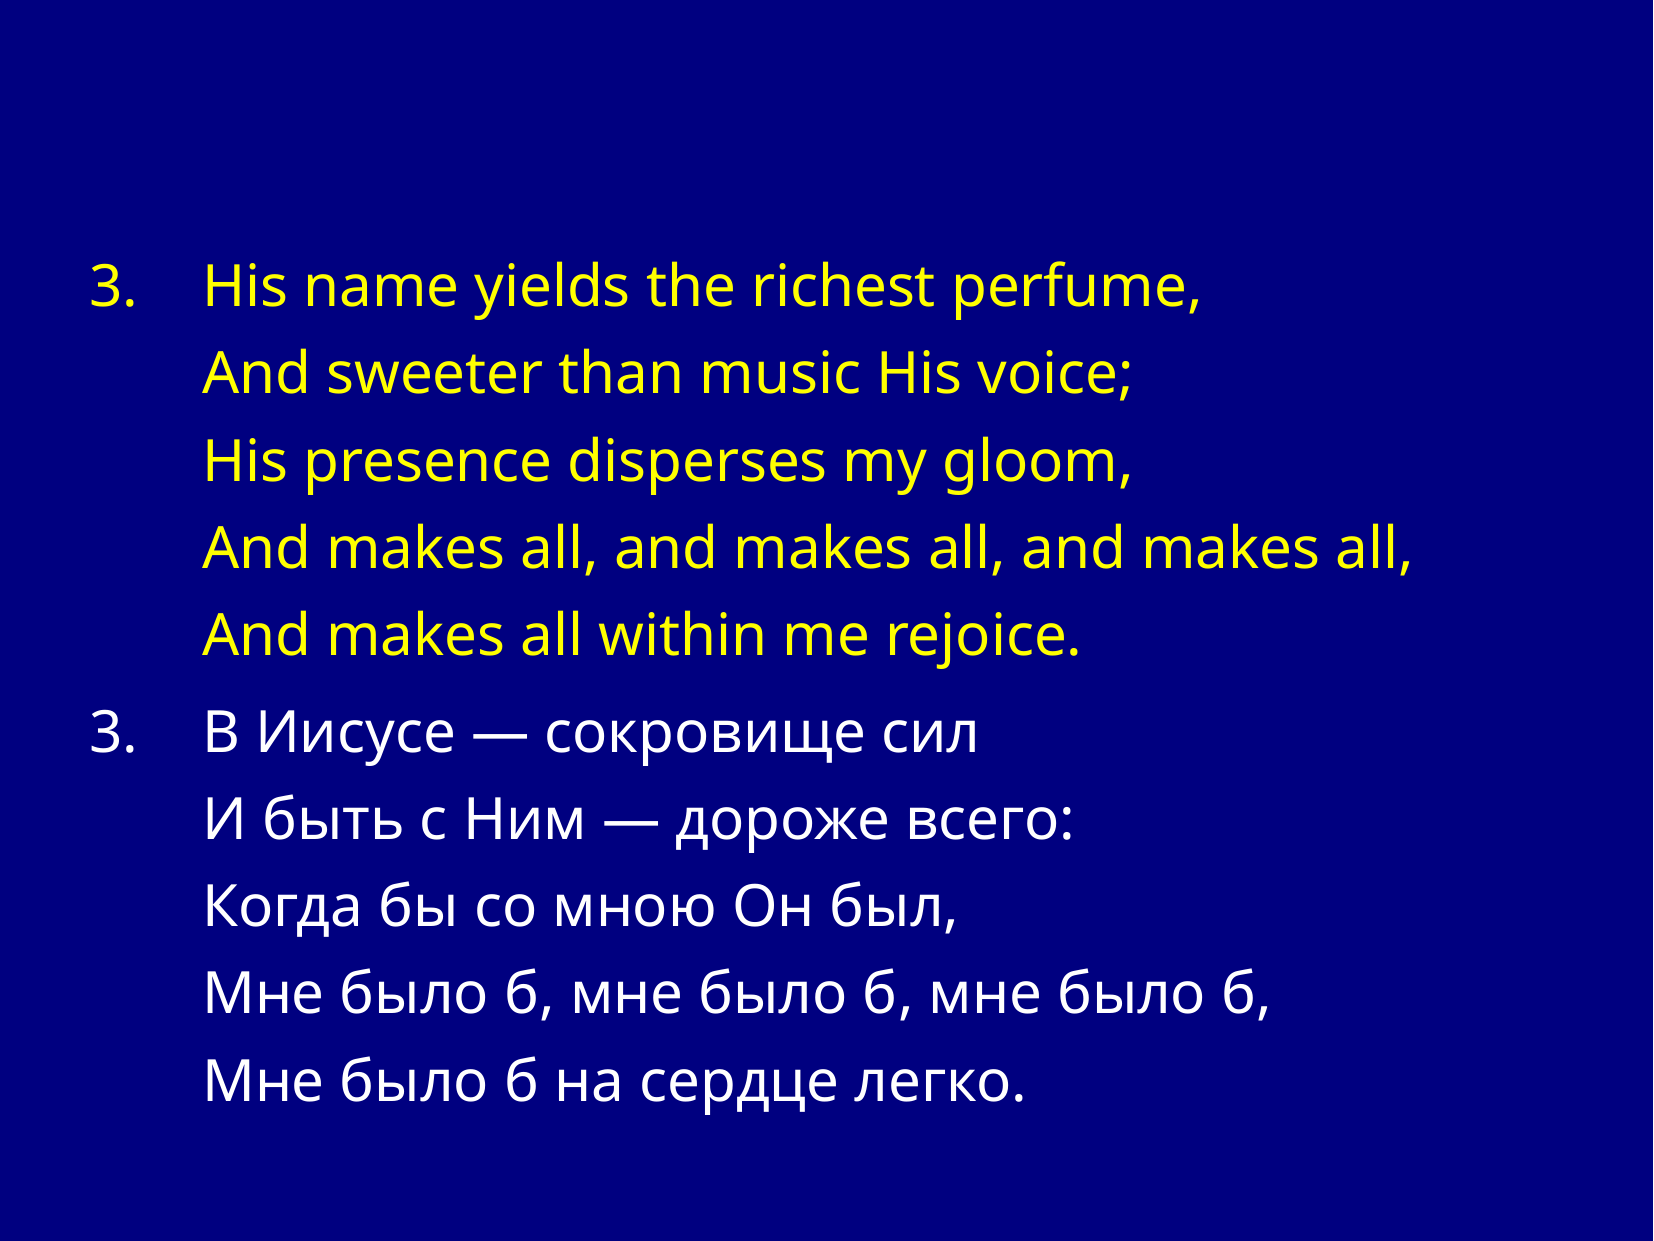

3.	His name yields the richest perfume,
	And sweeter than music His voice;
	His presence disperses my gloom,
	And makes all, and makes all, and makes all,
	And makes all within me rejoice.
3.	В Иисусе — сокровище сил
	И быть с Ним — дороже всего:
	Когда бы со мною Он был,
	Мне было б, мне было б, мне было б,
	Мне было б на сердце легко.